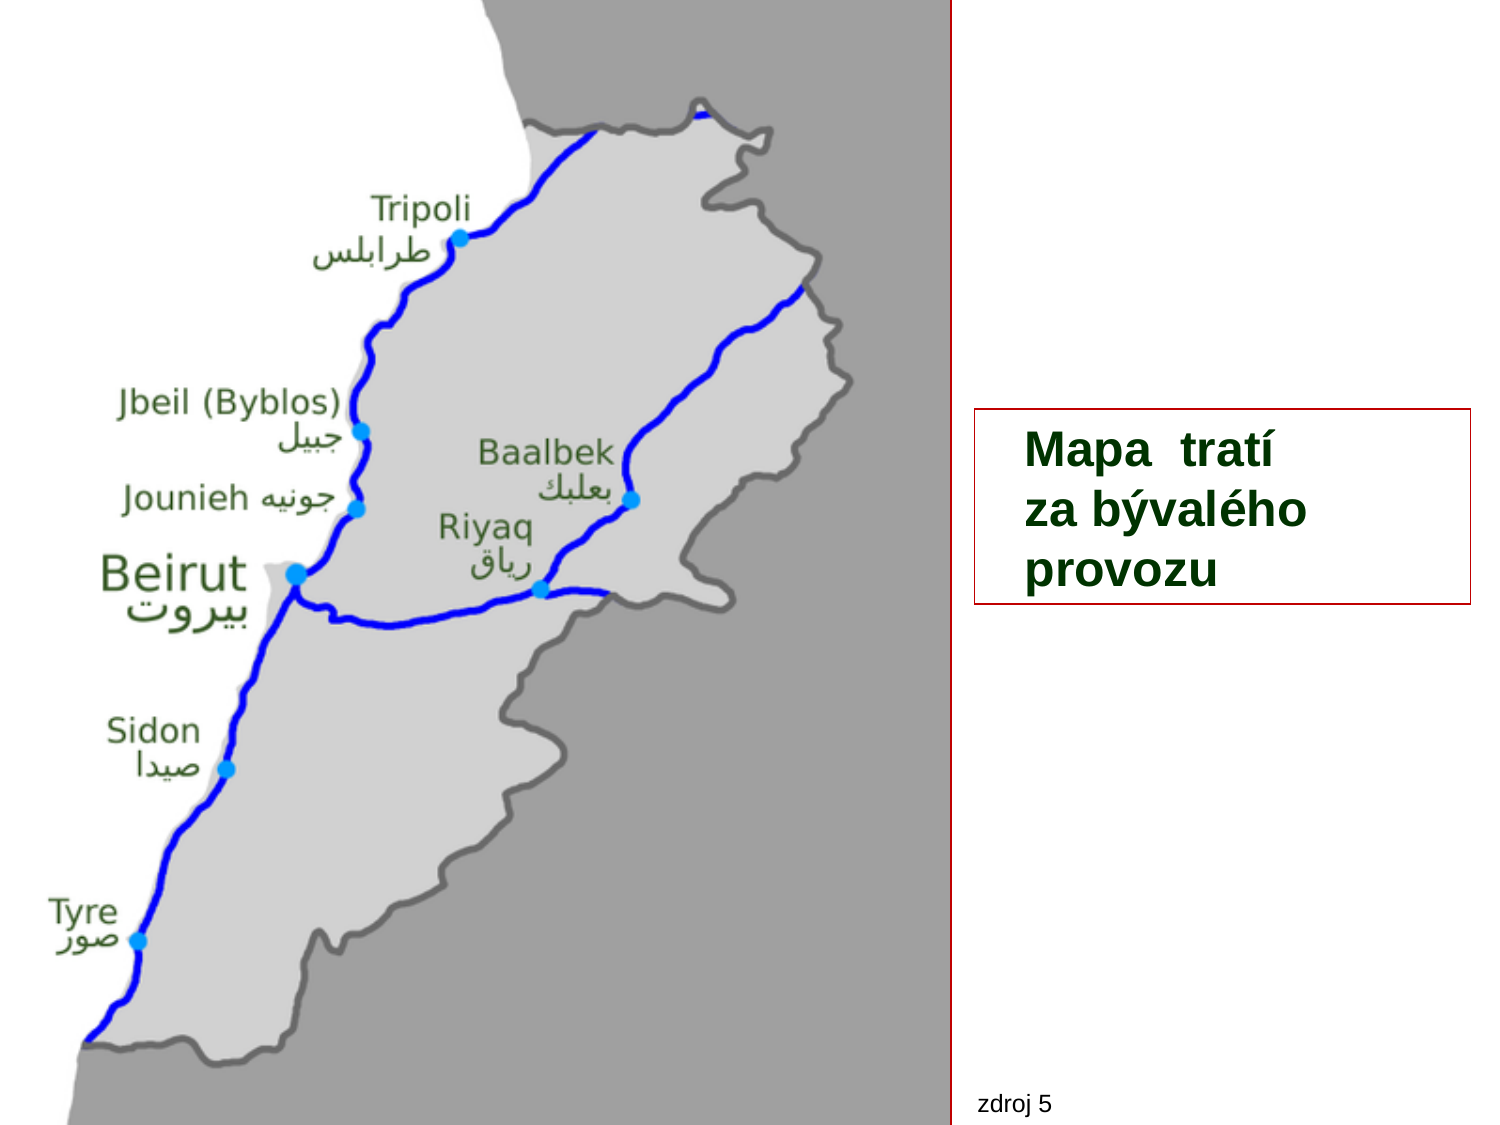

Mapa tratí
za bývalého provozu
zdroj 5